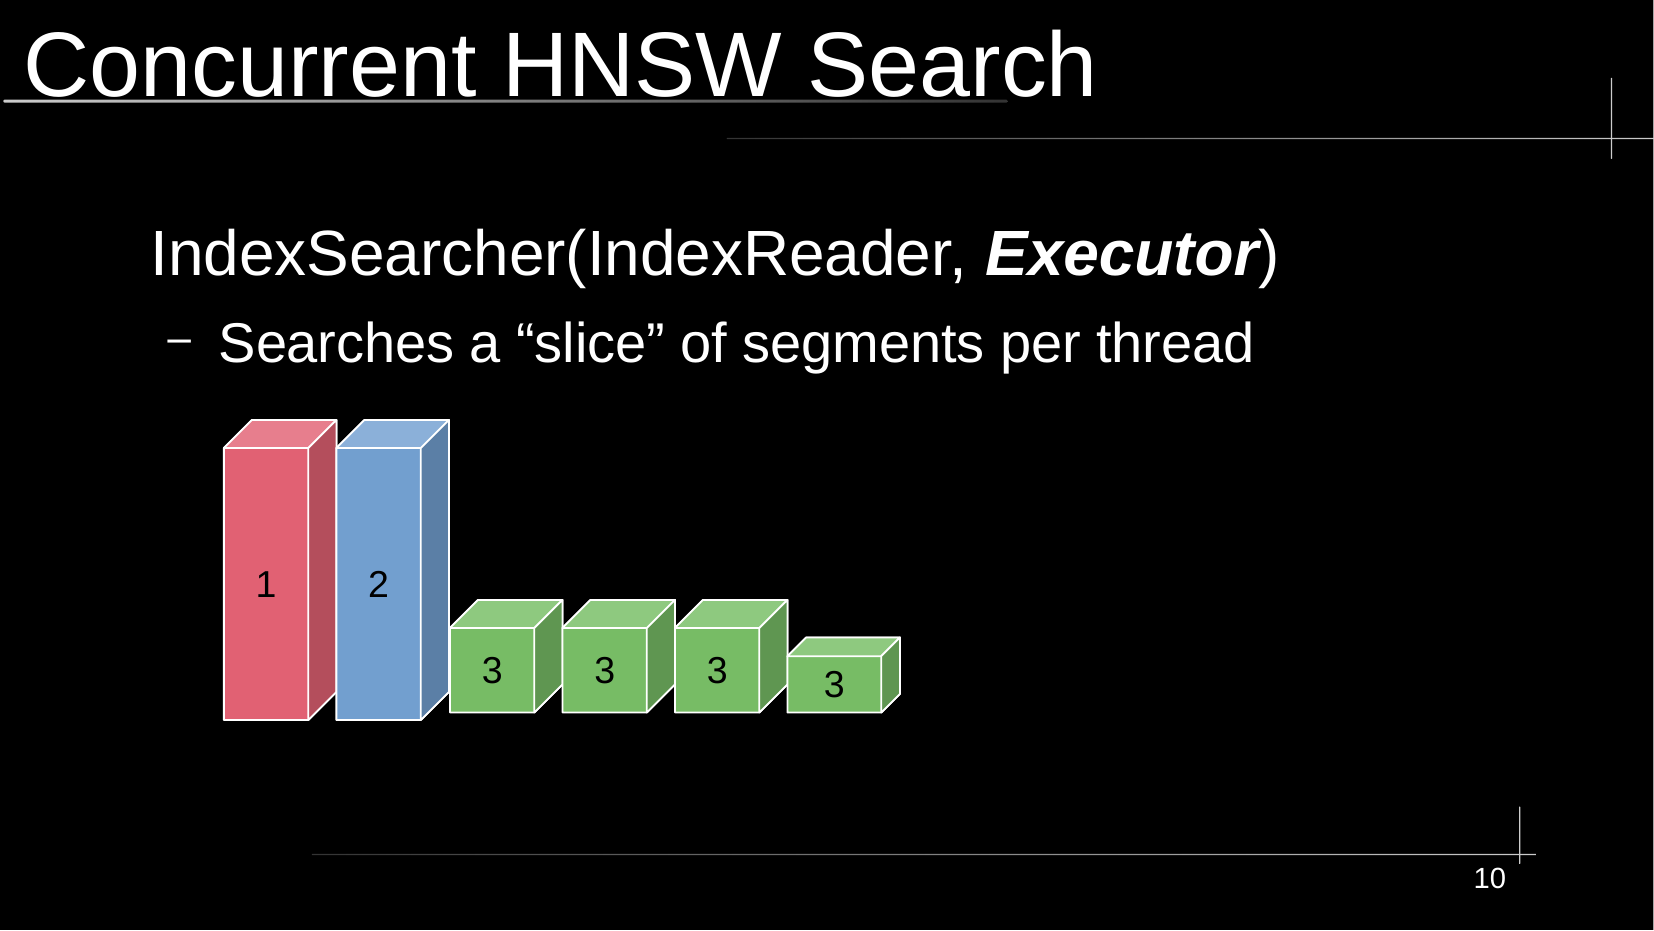

# Concurrent HNSW Search
IndexSearcher(IndexReader, Executor)
Searches a “slice” of segments per thread
1
2
3
3
3
3
10